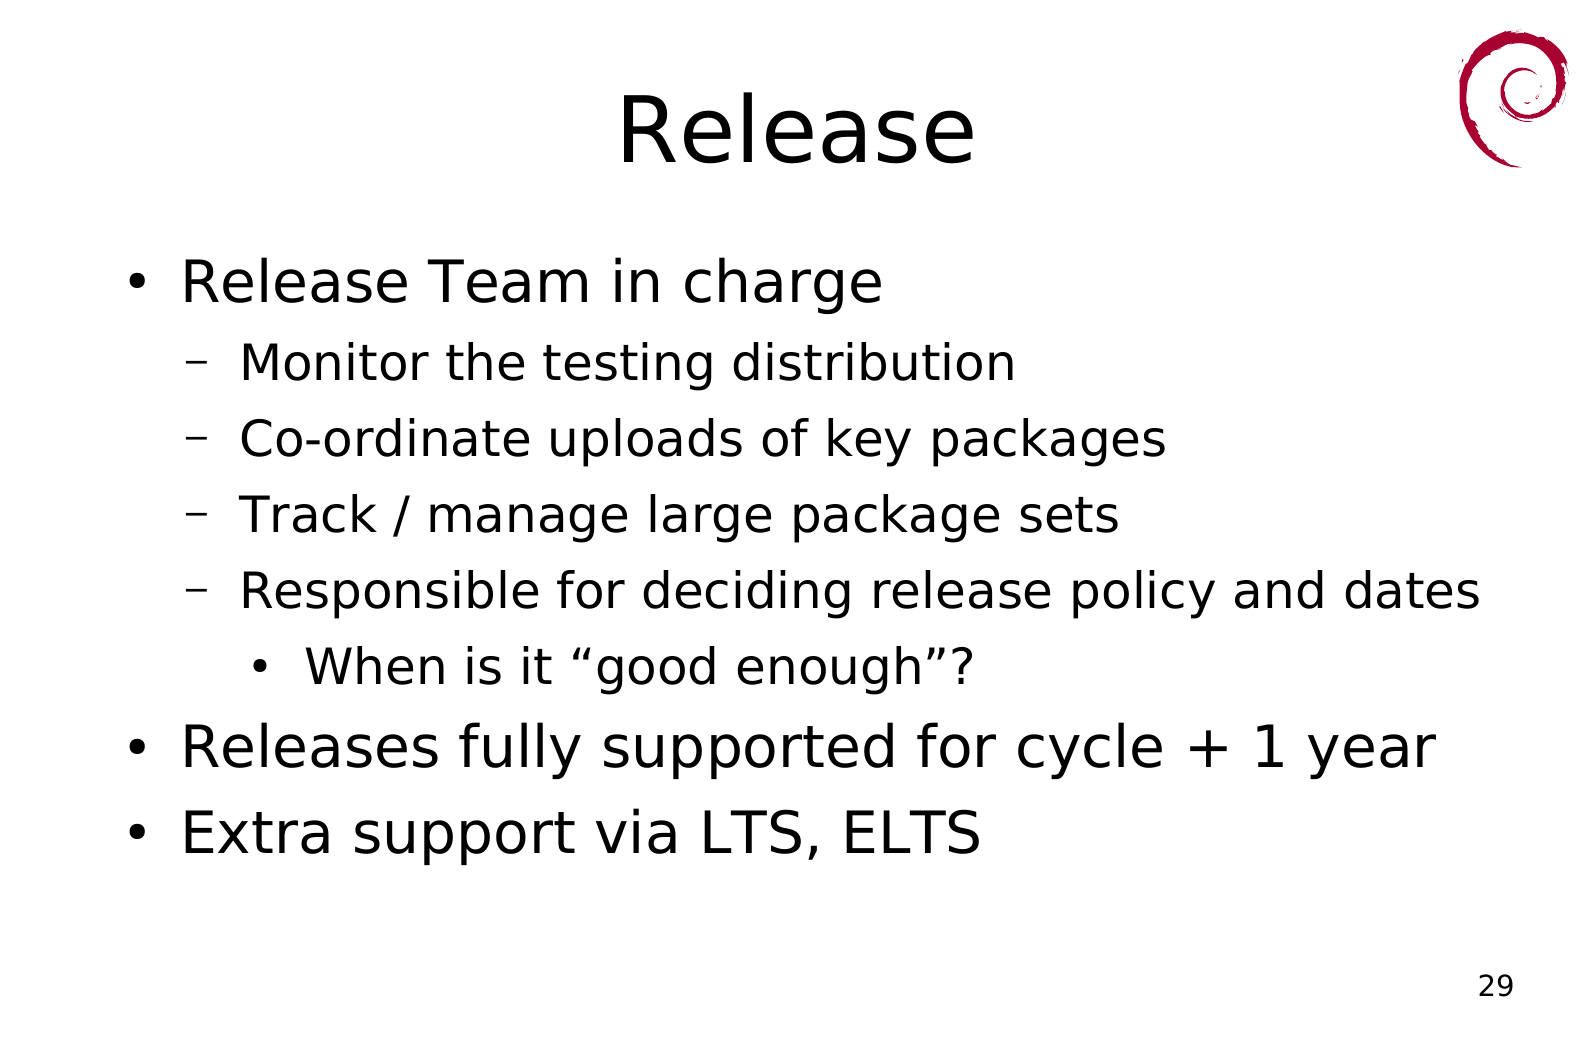

# Release
Release Team in charge
Monitor the testing distribution
Co-ordinate uploads of key packages
Track / manage large package sets
Responsible for deciding release policy and dates
When is it “good enough”?
Releases fully supported for cycle + 1 year
Extra support via LTS, ELTS
29